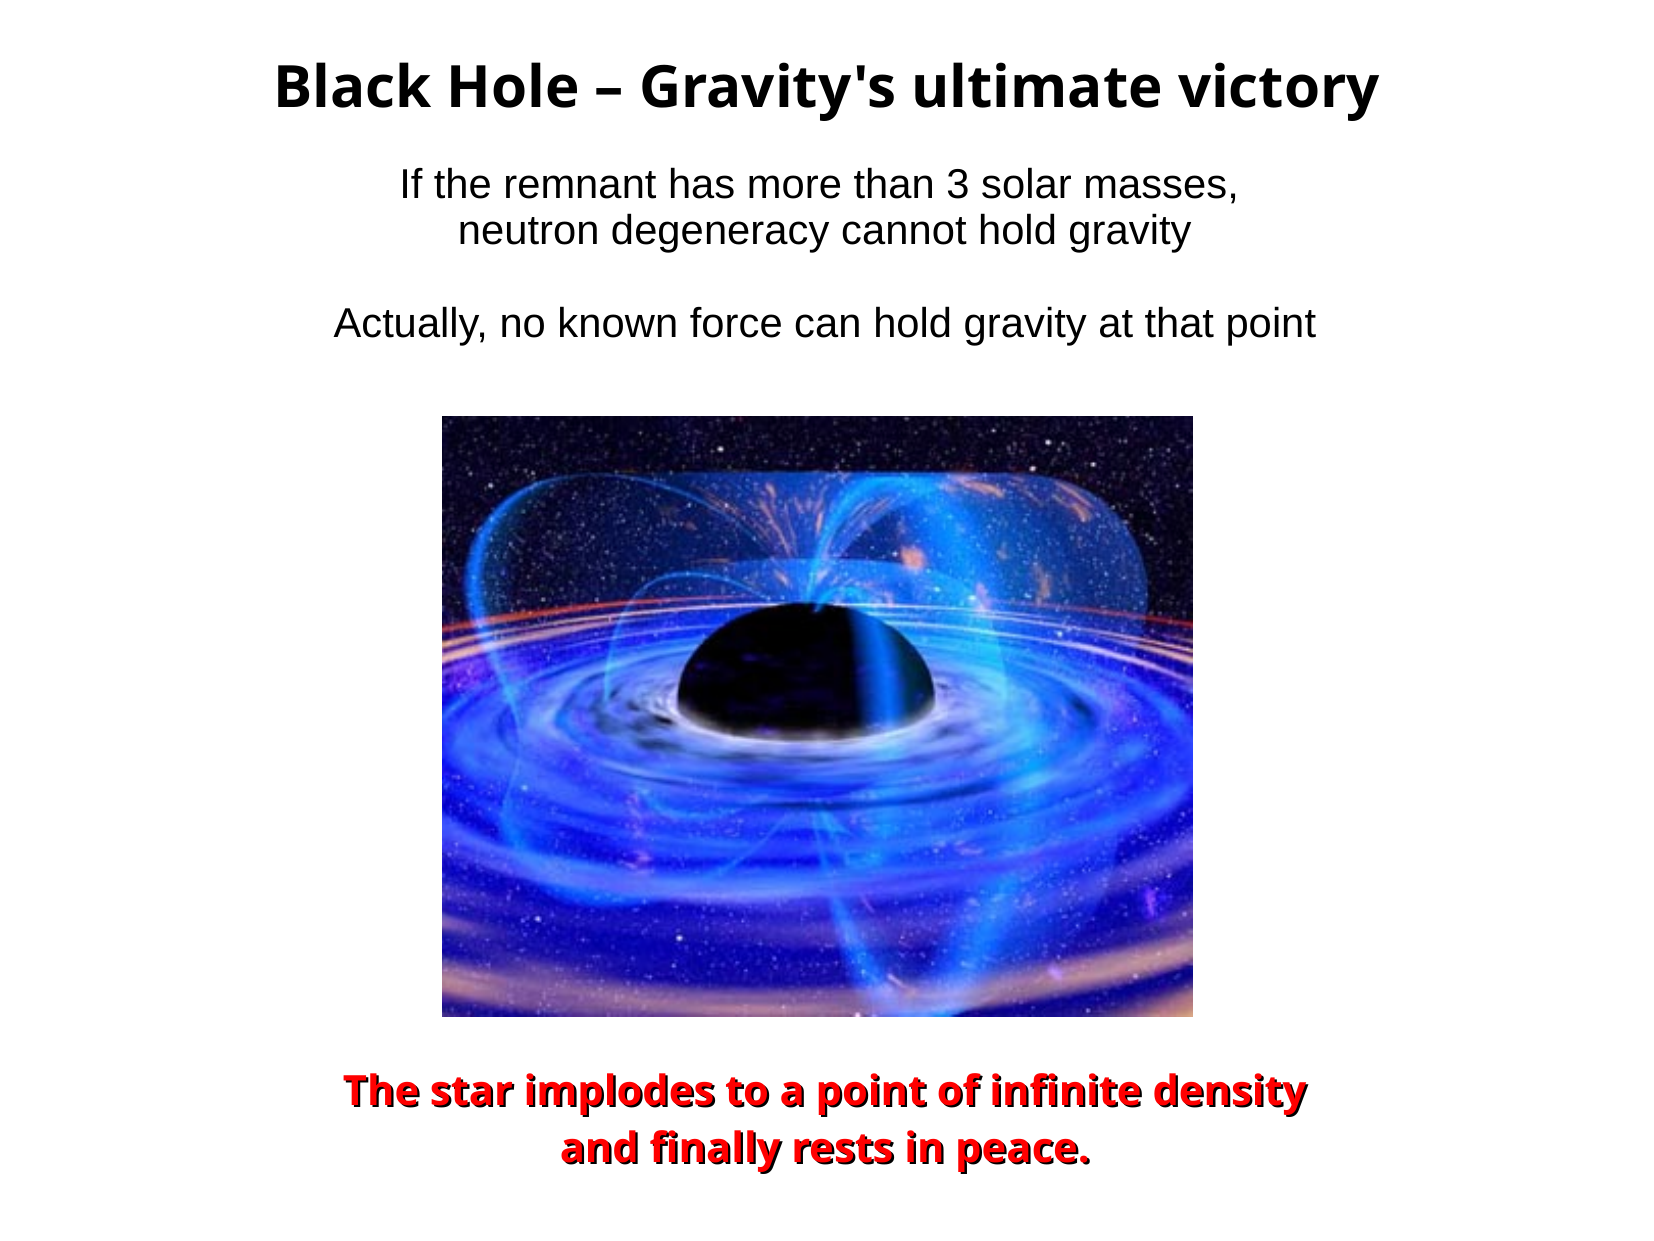

Black Hole – Gravity's ultimate victory
If the remnant has more than 3 solar masses,
neutron degeneracy cannot hold gravity
Actually, no known force can hold gravity at that point
The star implodes to a point of infinite density
and finally rests in peace.